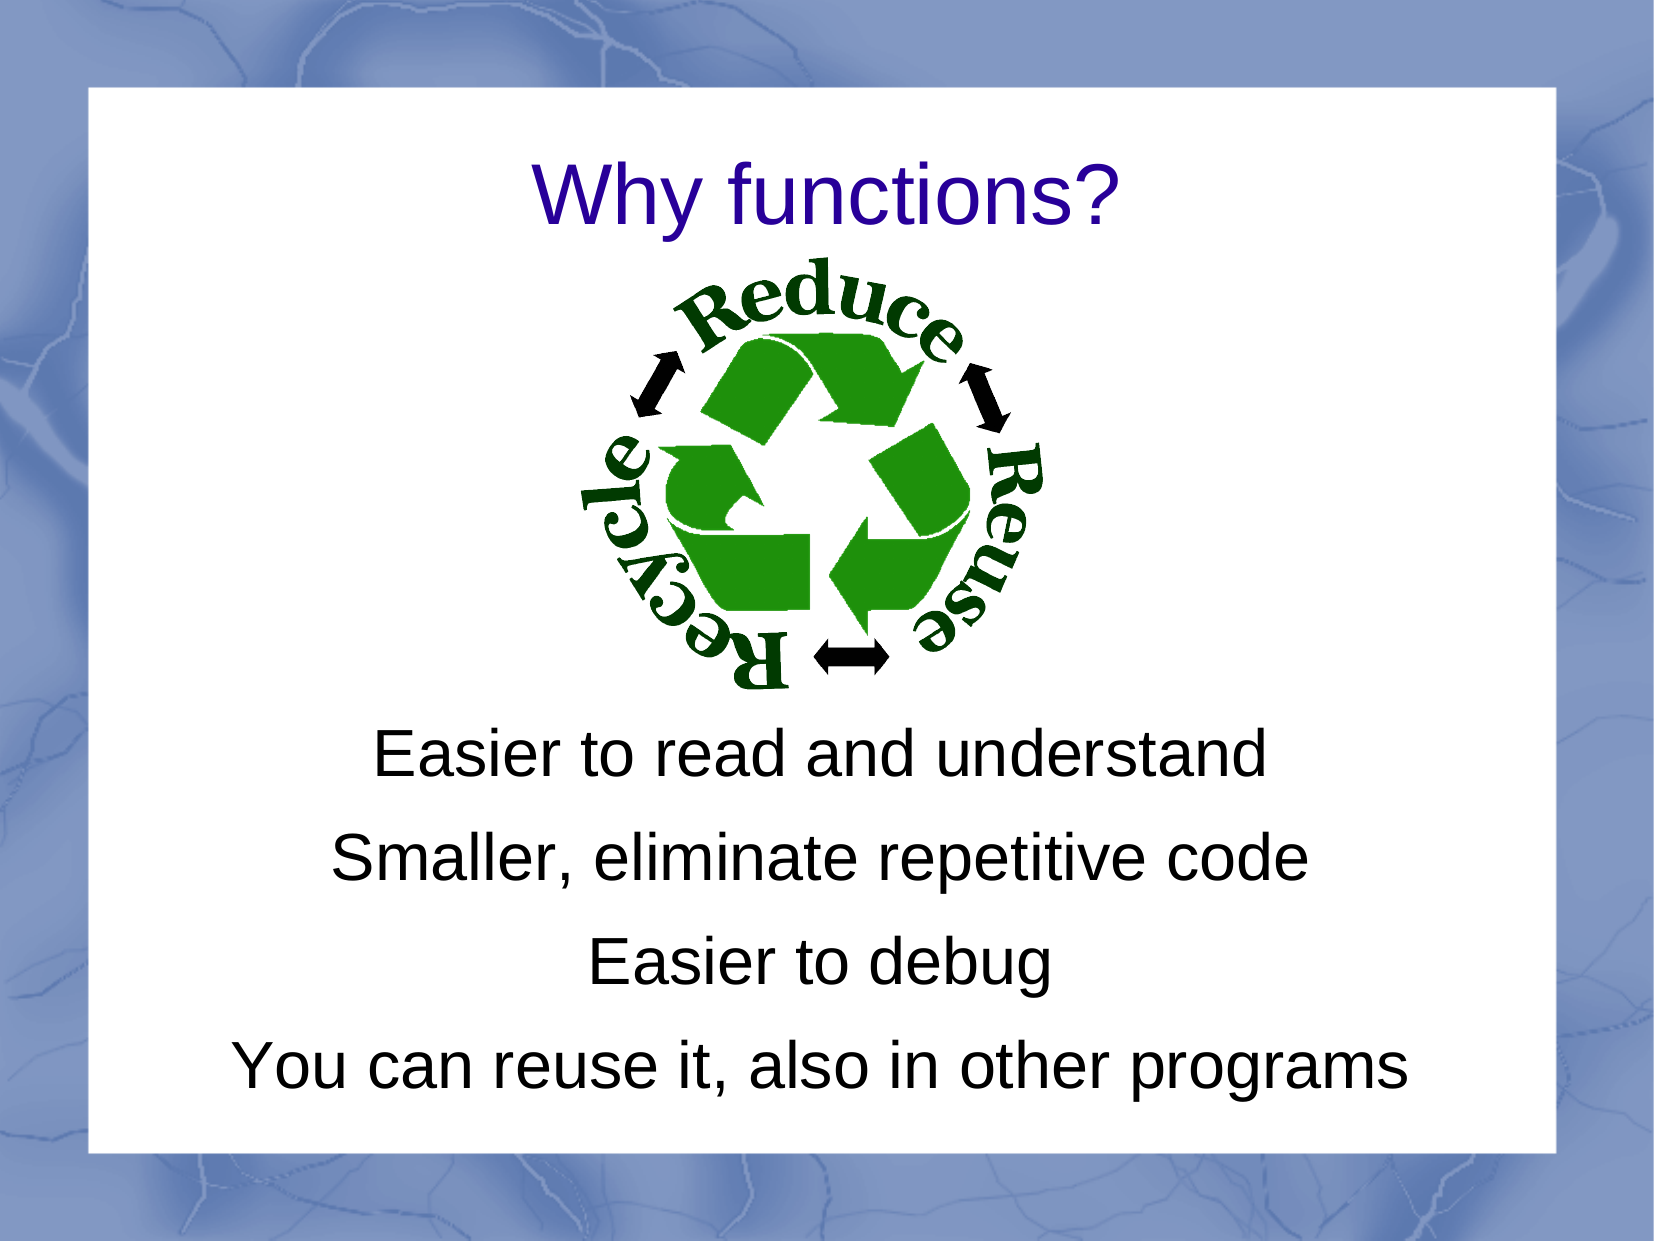

# Why functions?
Easier to read and understand
Smaller, eliminate repetitive code
Easier to debug
You can reuse it, also in other programs